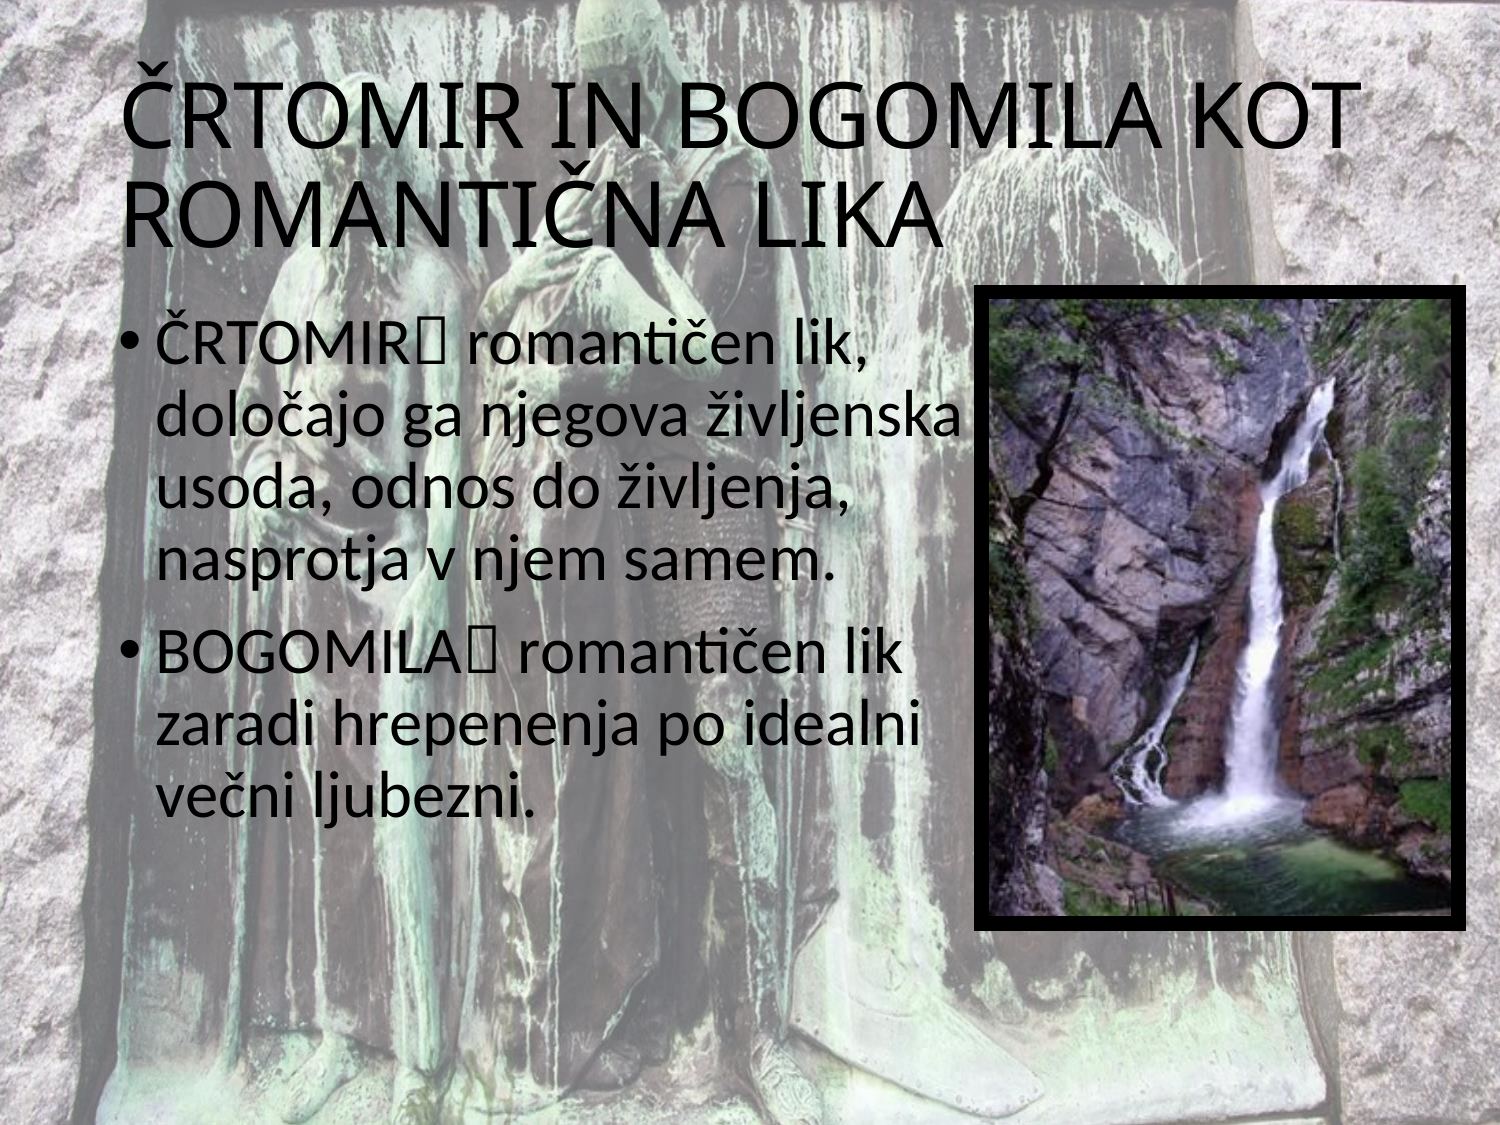

# ČRTOMIR IN BOGOMILA KOT ROMANTIČNA LIKA
ČRTOMIR romantičen lik, določajo ga njegova življenska usoda, odnos do življenja, nasprotja v njem samem.
BOGOMILA romantičen lik zaradi hrepenenja po idealni večni ljubezni.